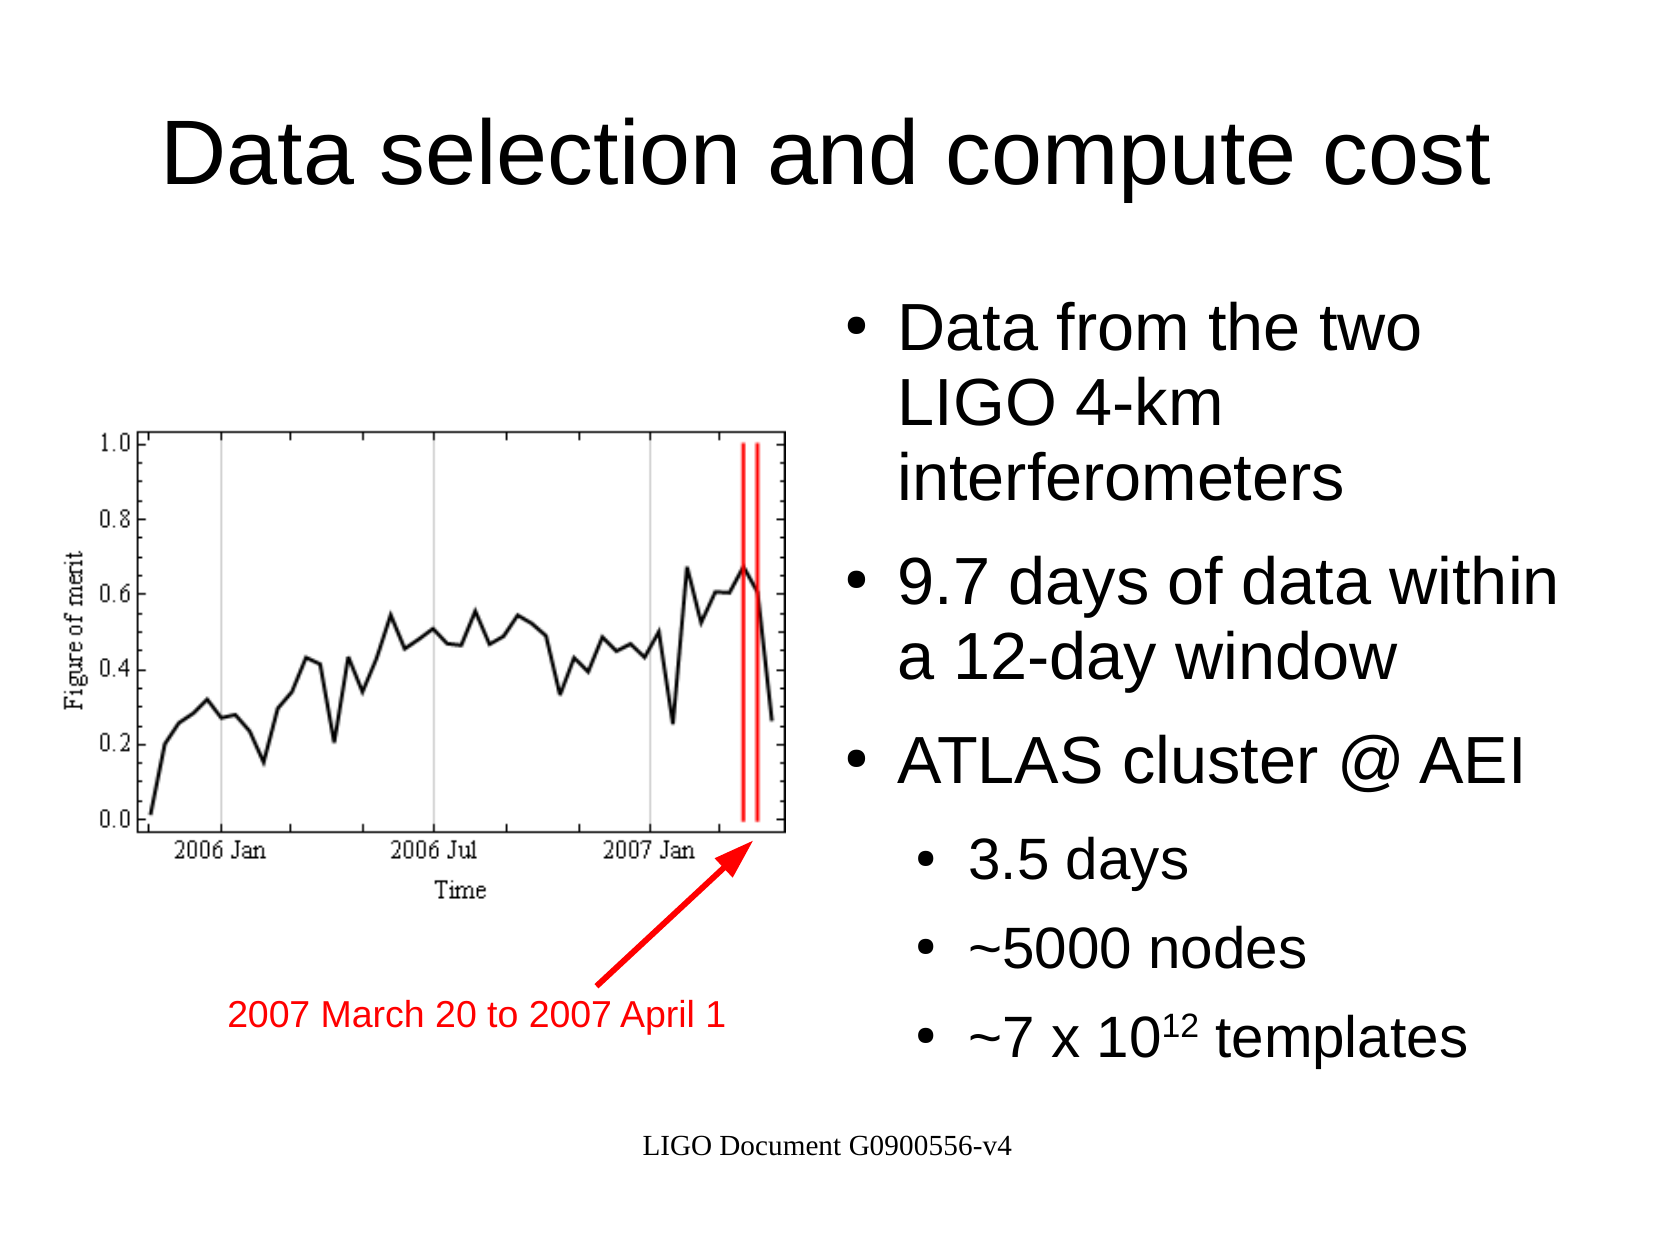

# Data selection and compute cost
Data from the two LIGO 4-km interferometers
9.7 days of data within a 12-day window
ATLAS cluster @ AEI
3.5 days
~5000 nodes
~7 x 1012 templates
2007 March 20 to 2007 April 1
LIGO Document G0900556-v4